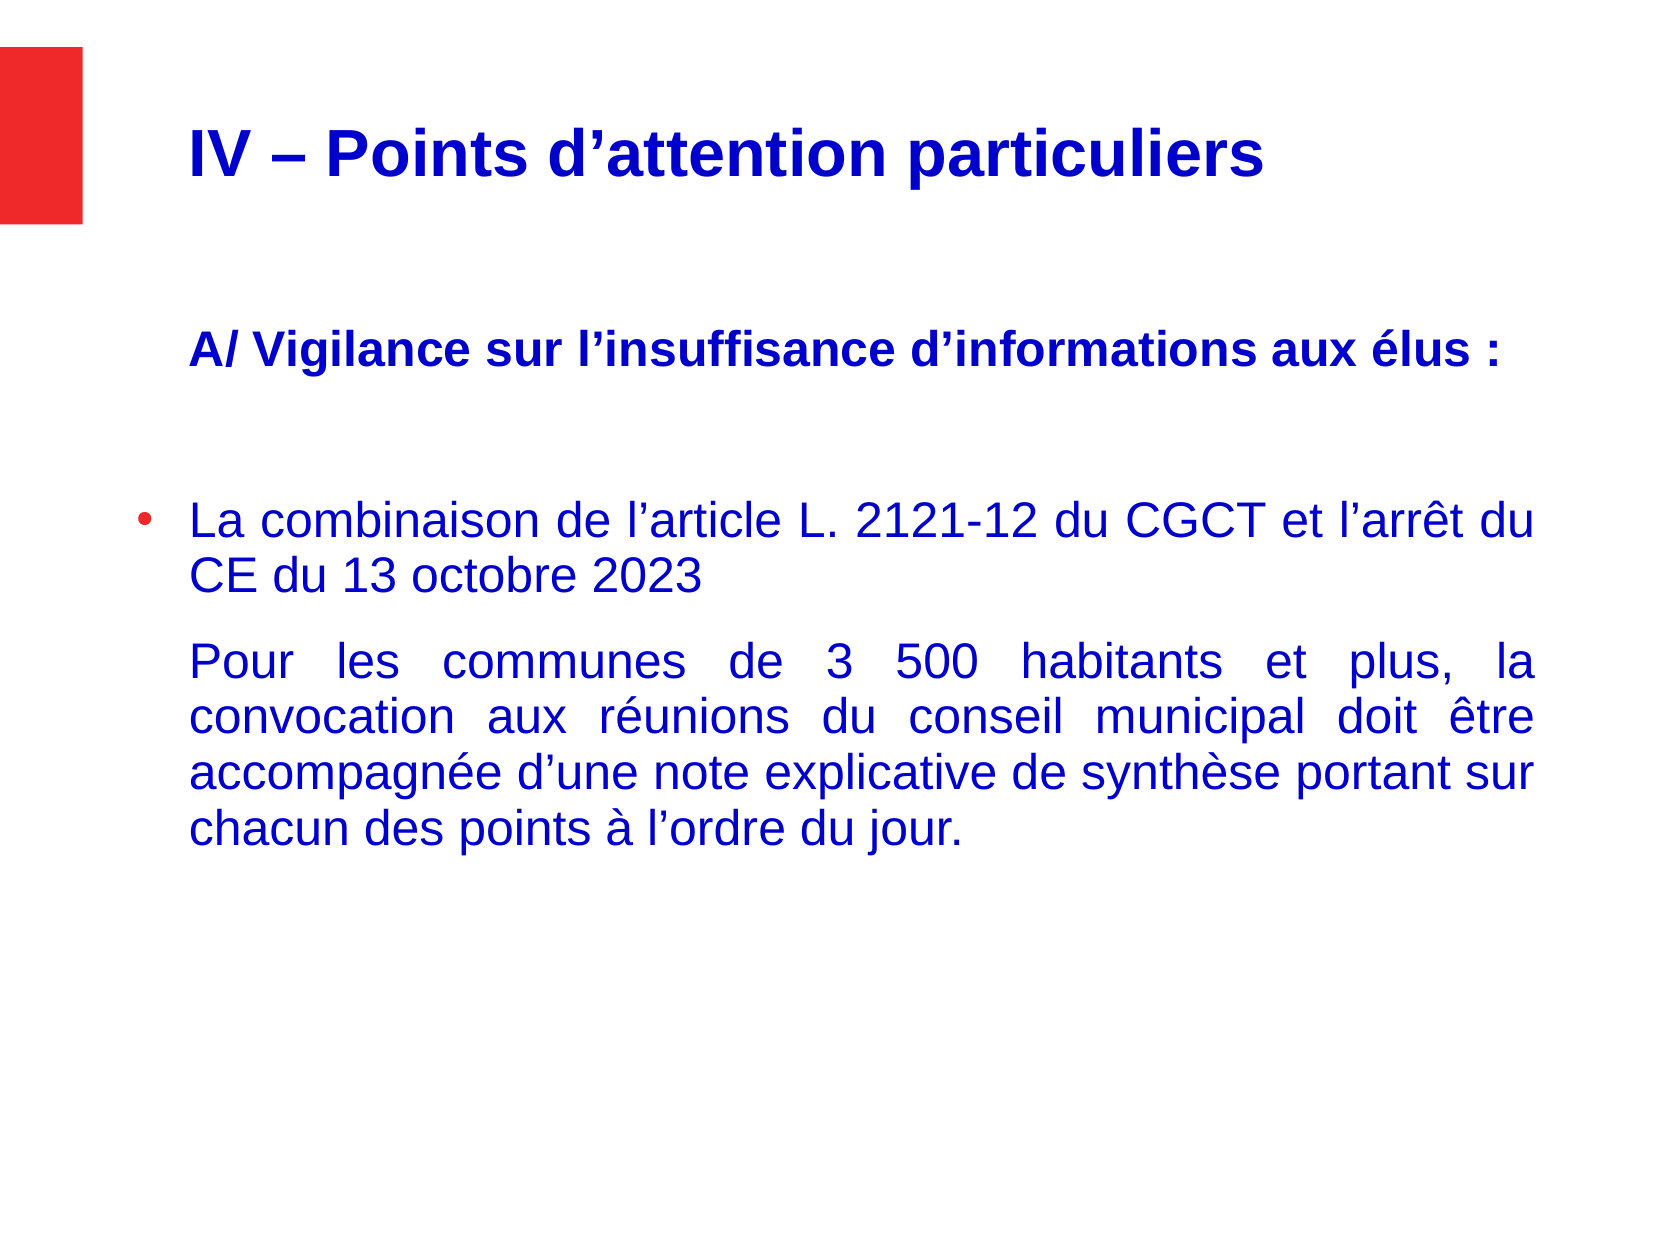

# IV – Points d’attention particuliers
A/ Vigilance sur l’insuffisance d’informations aux élus :
La combinaison de l’article L. 2121-12 du CGCT et l’arrêt du CE du 13 octobre 2023
Pour les communes de 3 500 habitants et plus, la convocation aux réunions du conseil municipal doit être accompagnée d’une note explicative de synthèse portant sur chacun des points à l’ordre du jour.